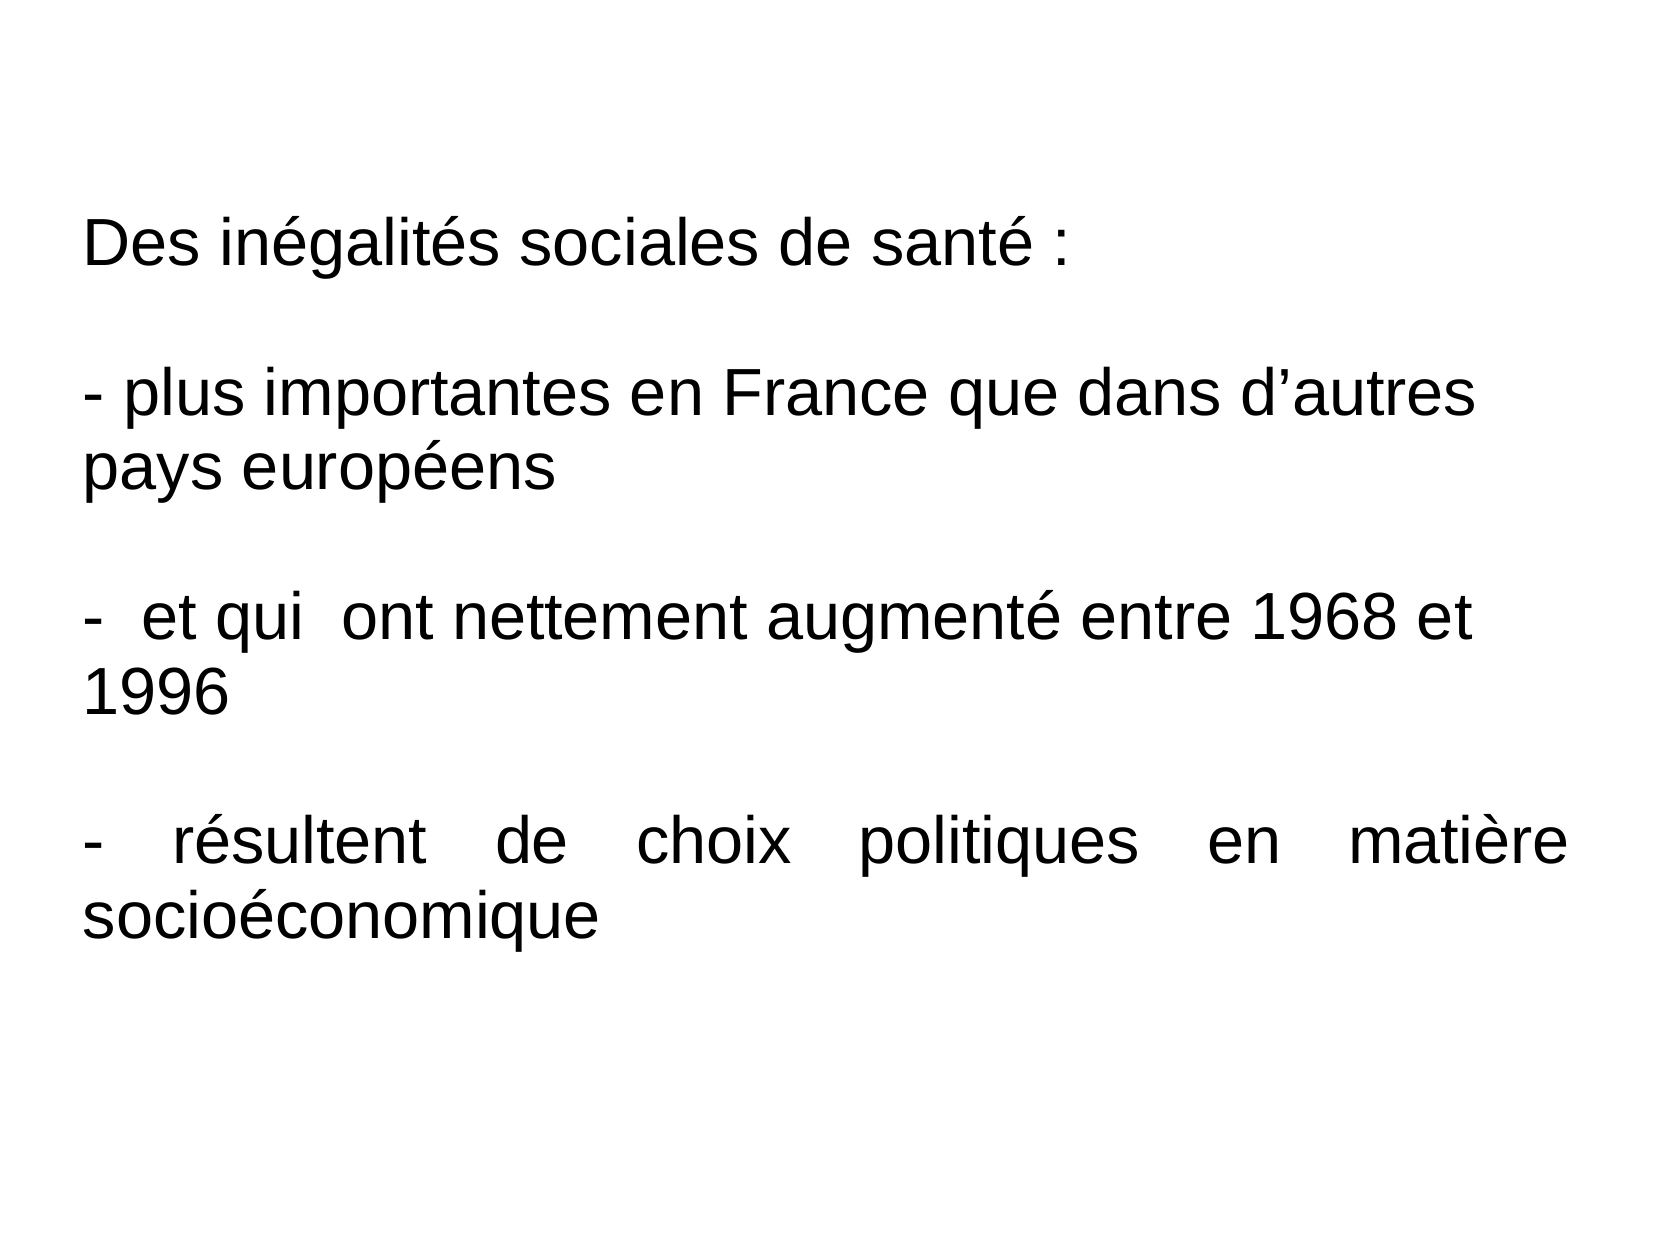

# Des inégalités sociales de santé :
- plus importantes en France que dans d’autres pays européens
- et qui ont nettement augmenté entre 1968 et 1996
- résultent de choix politiques en matière socioéconomique